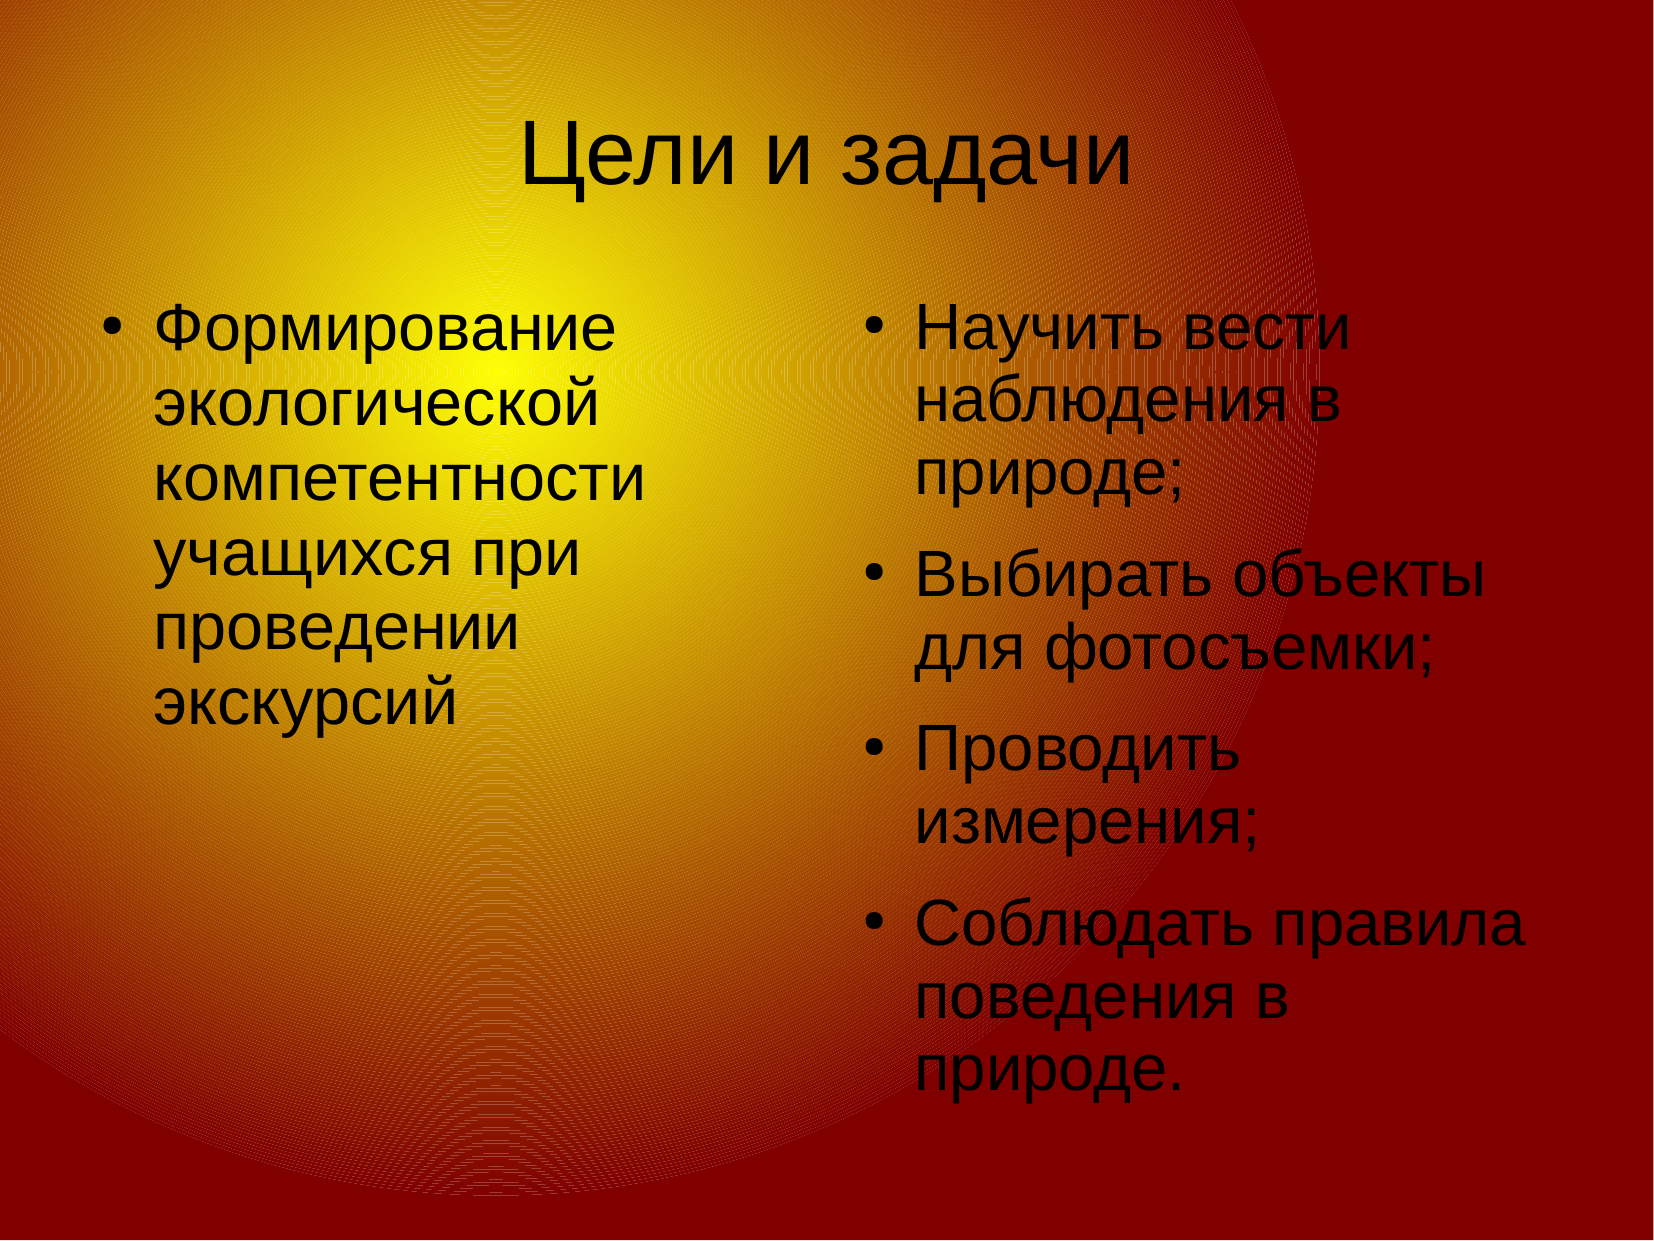

# Цели и задачи
Формирование экологической компетентности учащихся при проведении экскурсий
Научить вести наблюдения в природе;
Выбирать объекты для фотосъемки;
Проводить измерения;
Соблюдать правила поведения в природе.